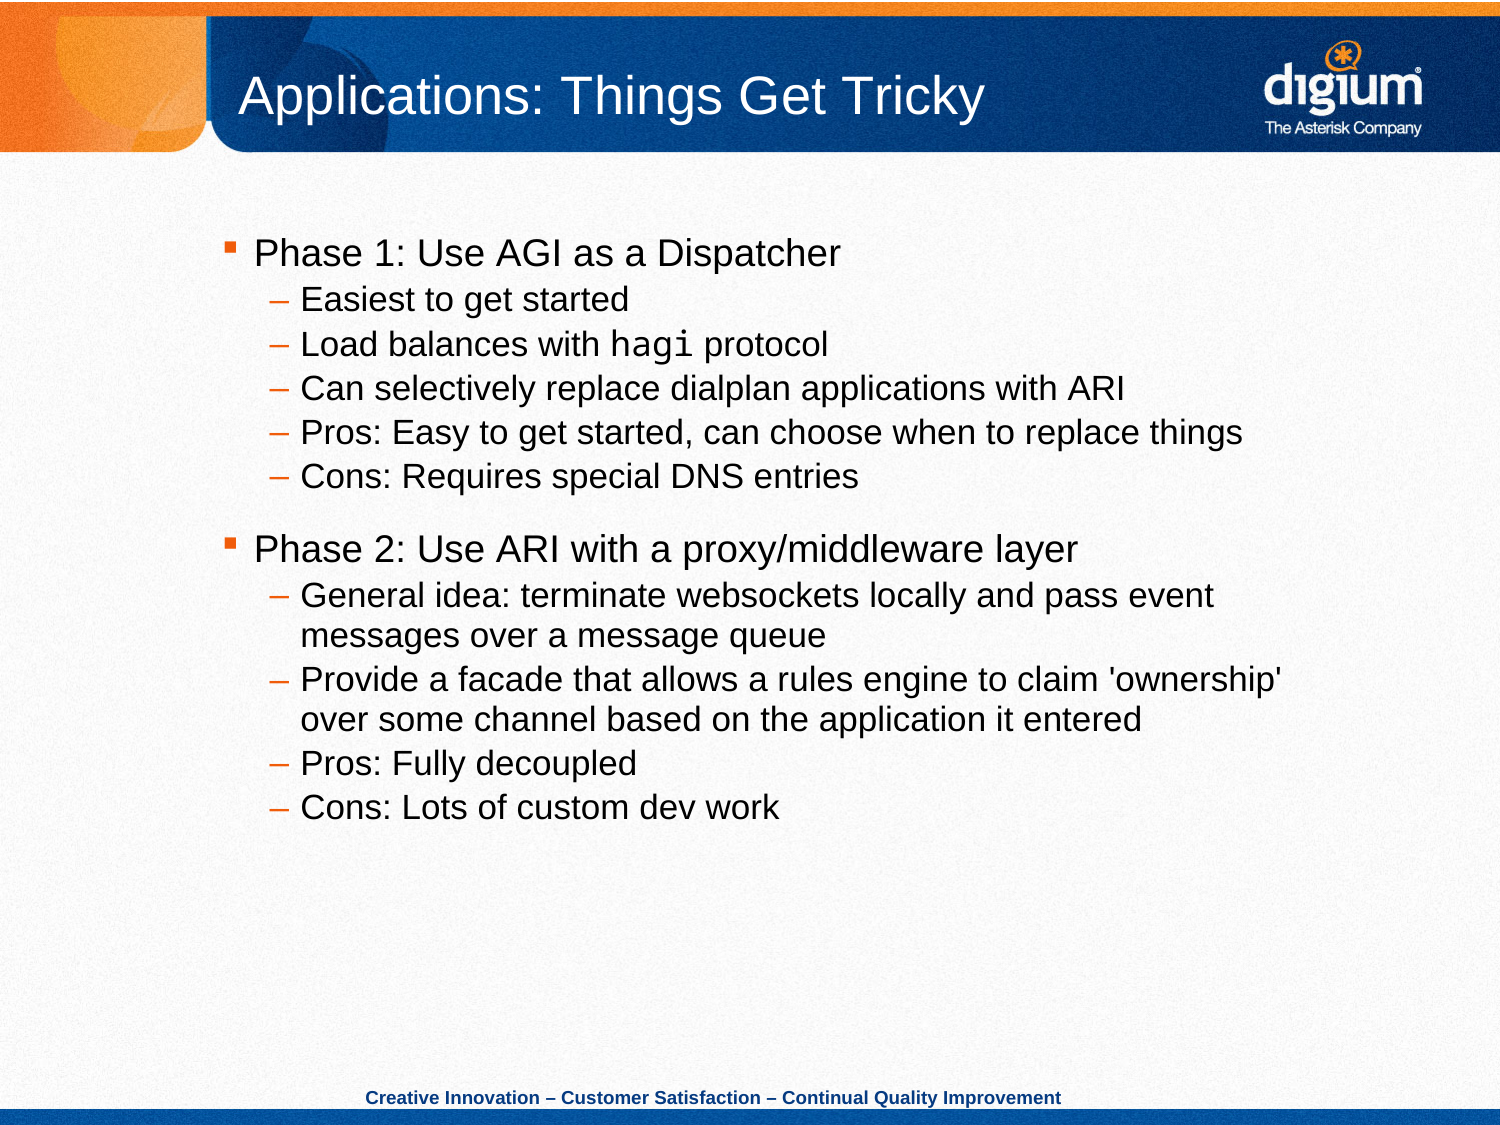

# Applications: Things Get Tricky
Phase 1: Use AGI as a Dispatcher
Easiest to get started
Load balances with hagi protocol
Can selectively replace dialplan applications with ARI
Pros: Easy to get started, can choose when to replace things
Cons: Requires special DNS entries
Phase 2: Use ARI with a proxy/middleware layer
General idea: terminate websockets locally and pass event messages over a message queue
Provide a facade that allows a rules engine to claim 'ownership' over some channel based on the application it entered
Pros: Fully decoupled
Cons: Lots of custom dev work